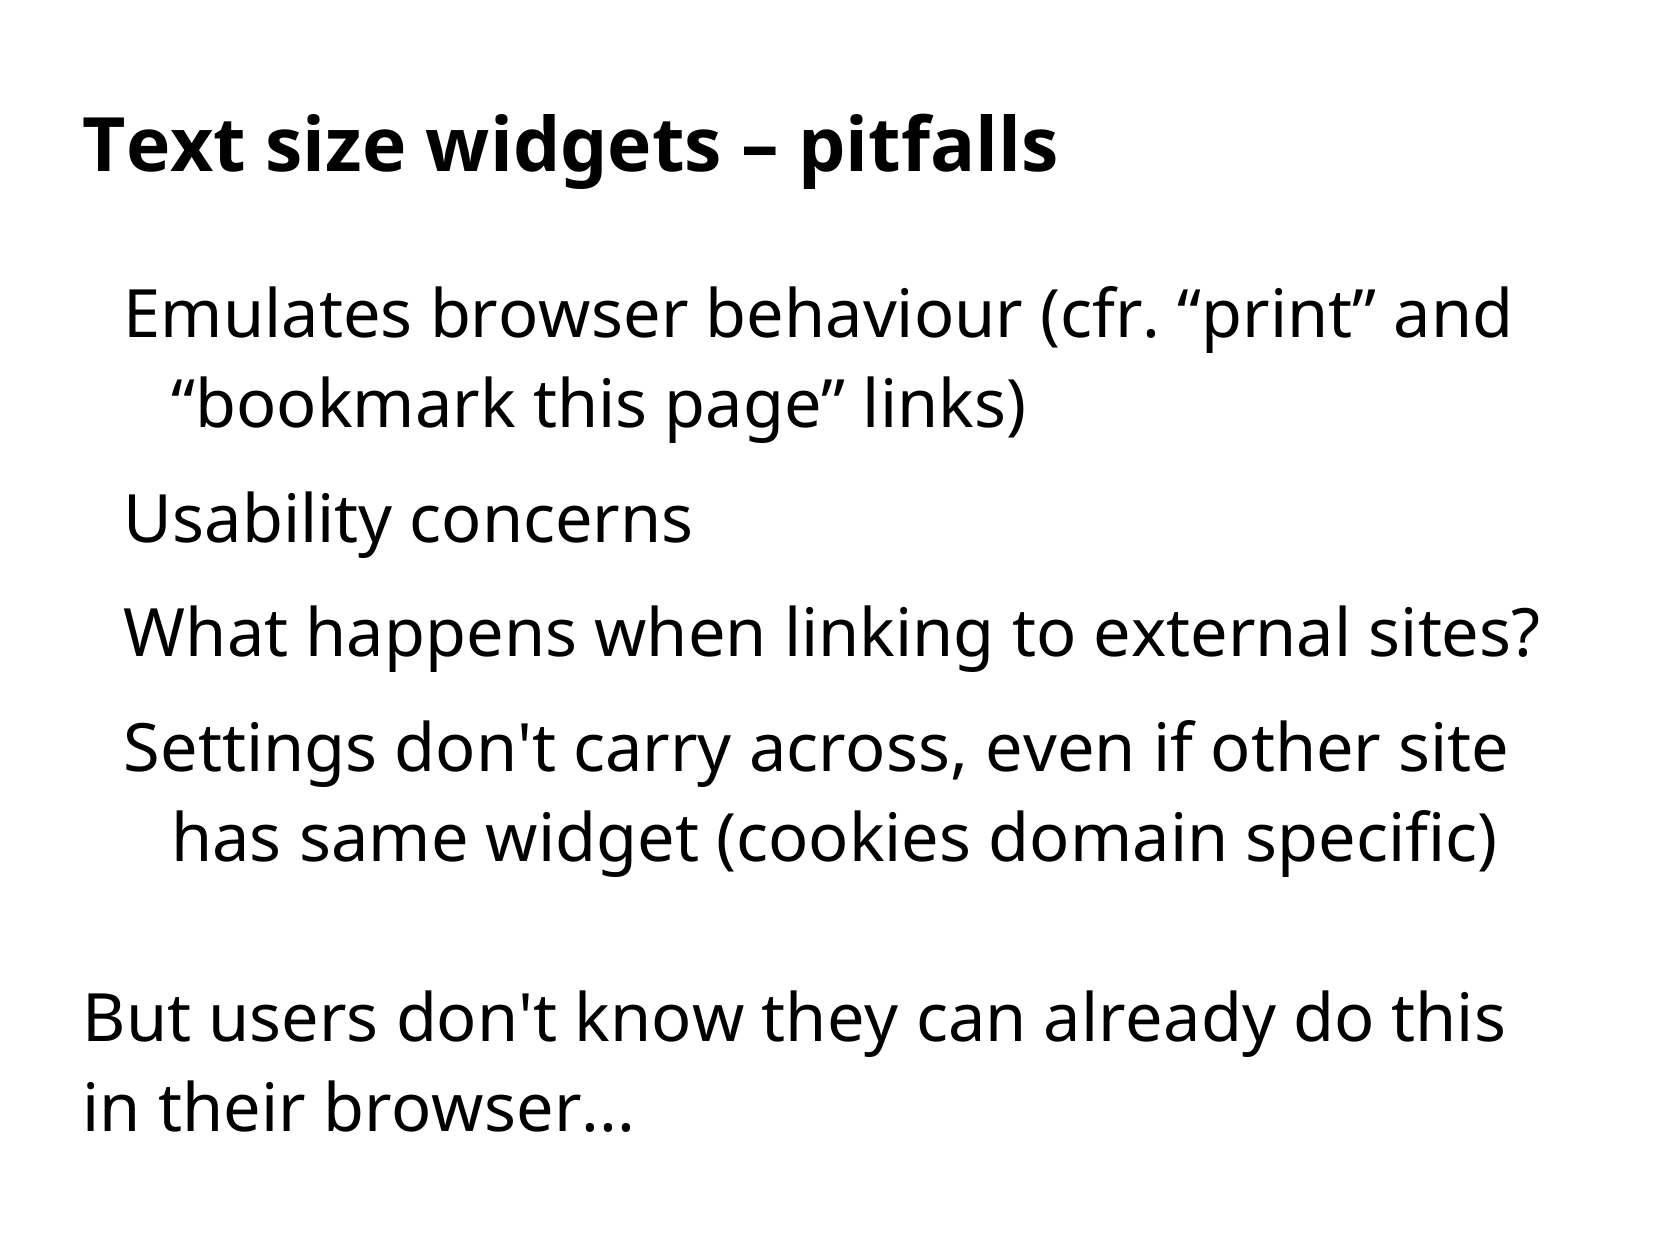

# Text size widgets – pitfalls
Emulates browser behaviour (cfr. “print” and “bookmark this page” links)
Usability concerns
What happens when linking to external sites?
Settings don't carry across, even if other site has same widget (cookies domain specific)
But users don't know they can already do this in their browser...